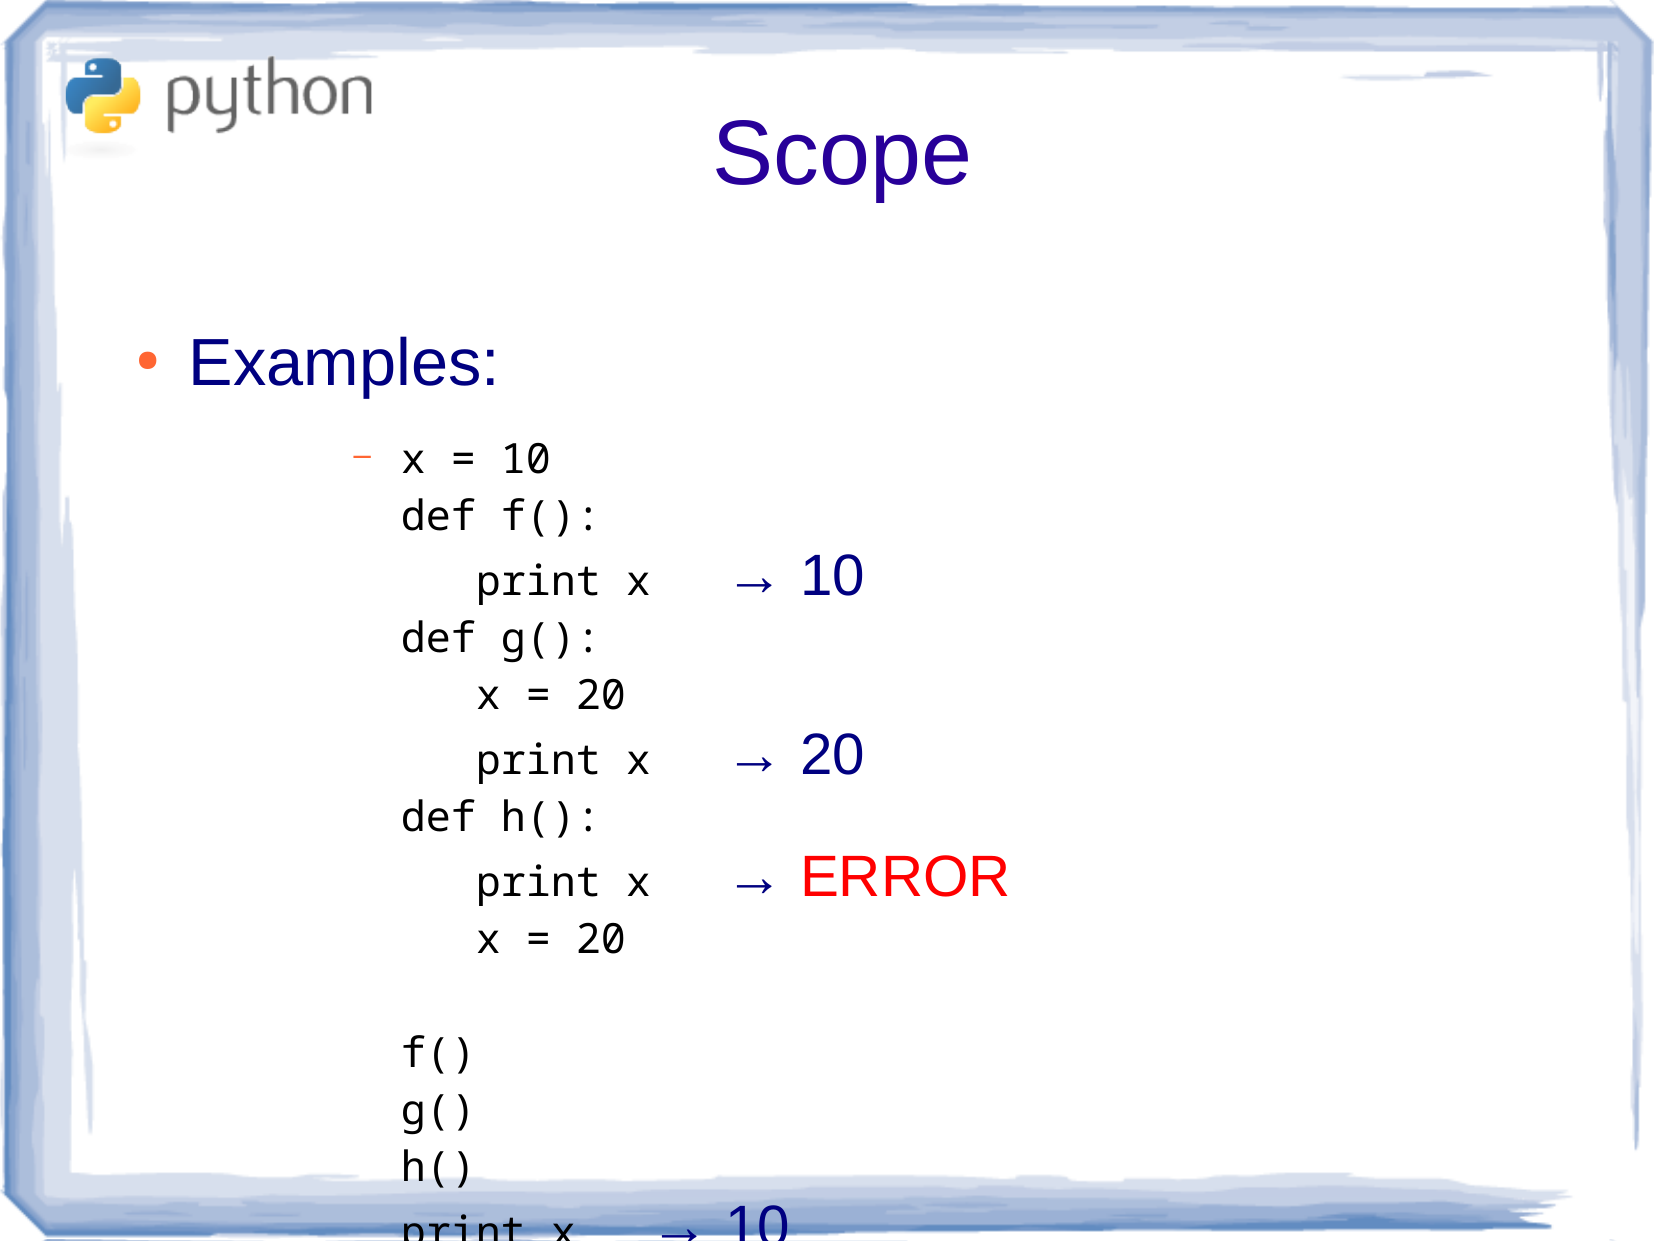

# Scope
Examples:
x = 10
def f():
	print x → 10
def g():
	x = 20
	print x → 20
def h():
	print x → ERROR
	x = 20
f()
g()
h()
print x → 10